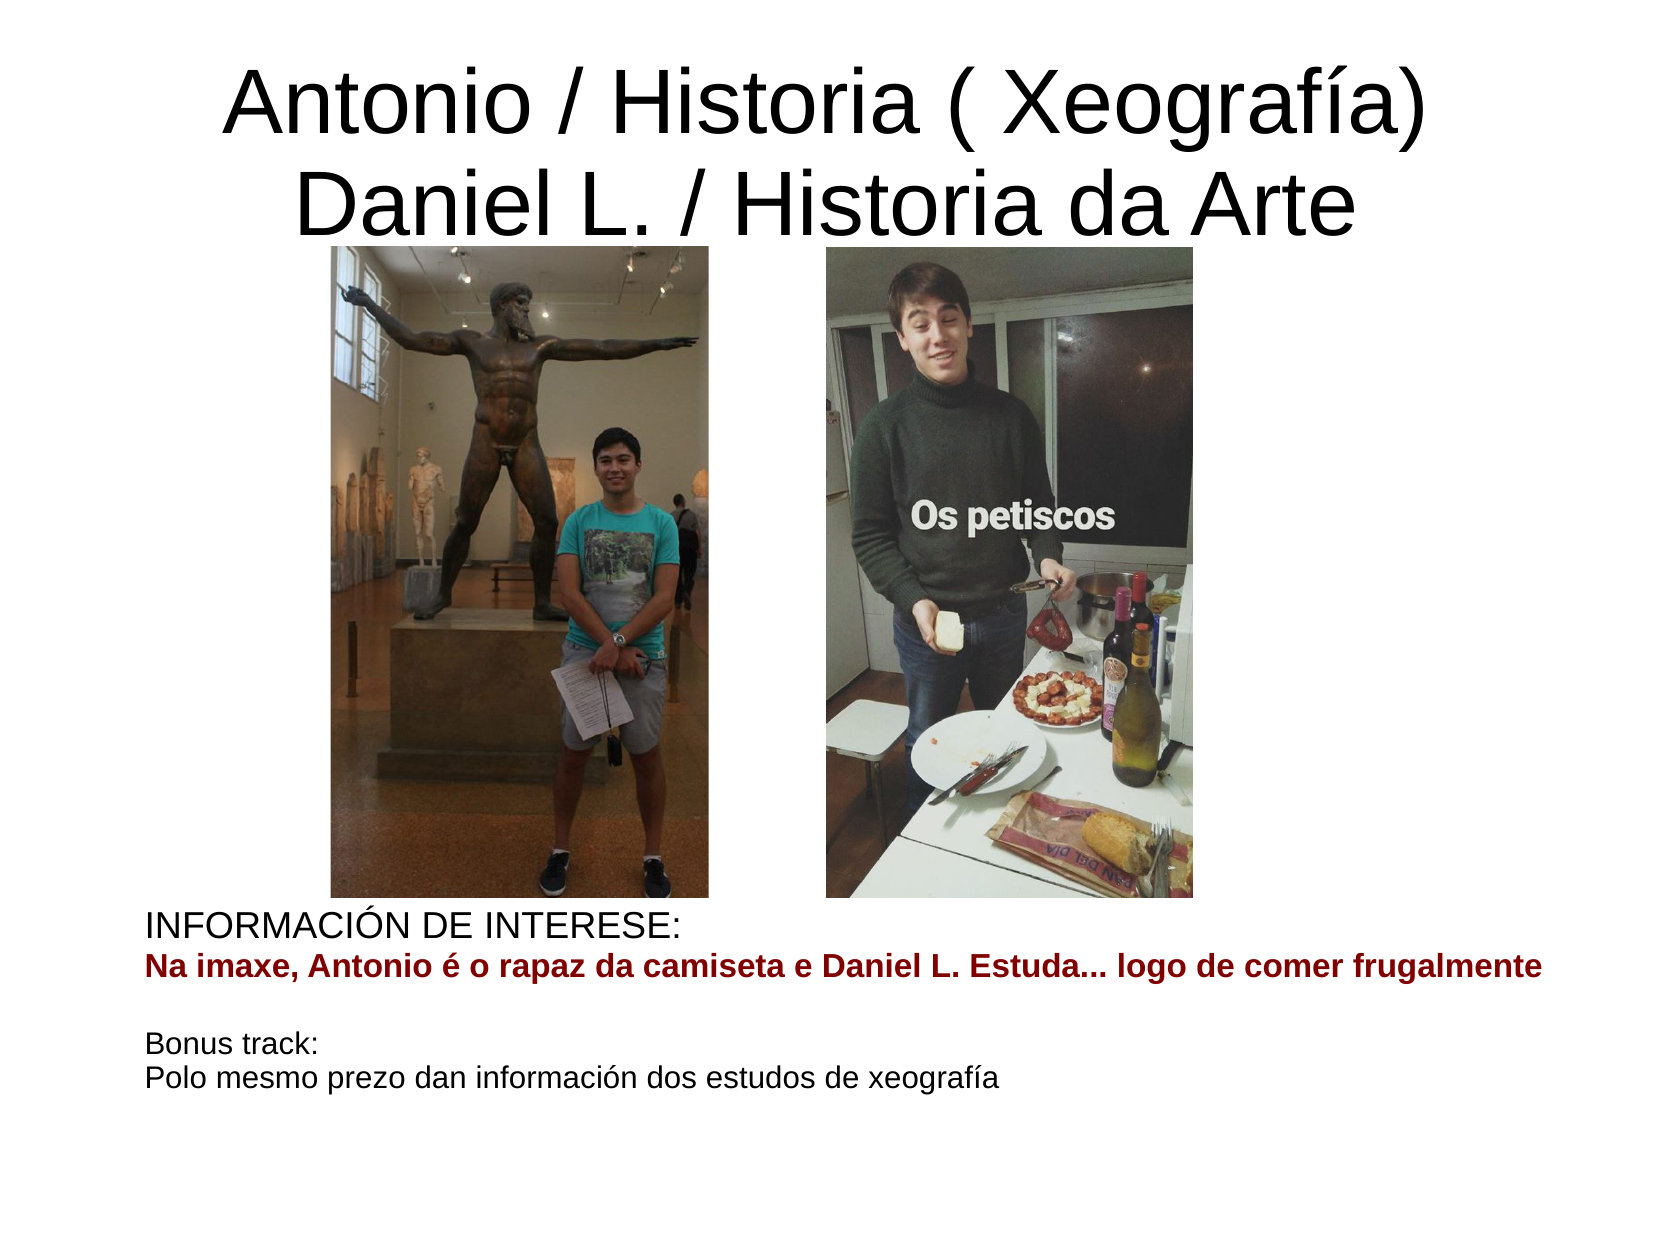

# Antonio / Historia ( Xeografía) Daniel L. / Historia da Arte
INFORMACIÓN DE INTERESE:
Na imaxe, Antonio é o rapaz da camiseta e Daniel L. Estuda... logo de comer frugalmente
Bonus track:
Polo mesmo prezo dan información dos estudos de xeografía